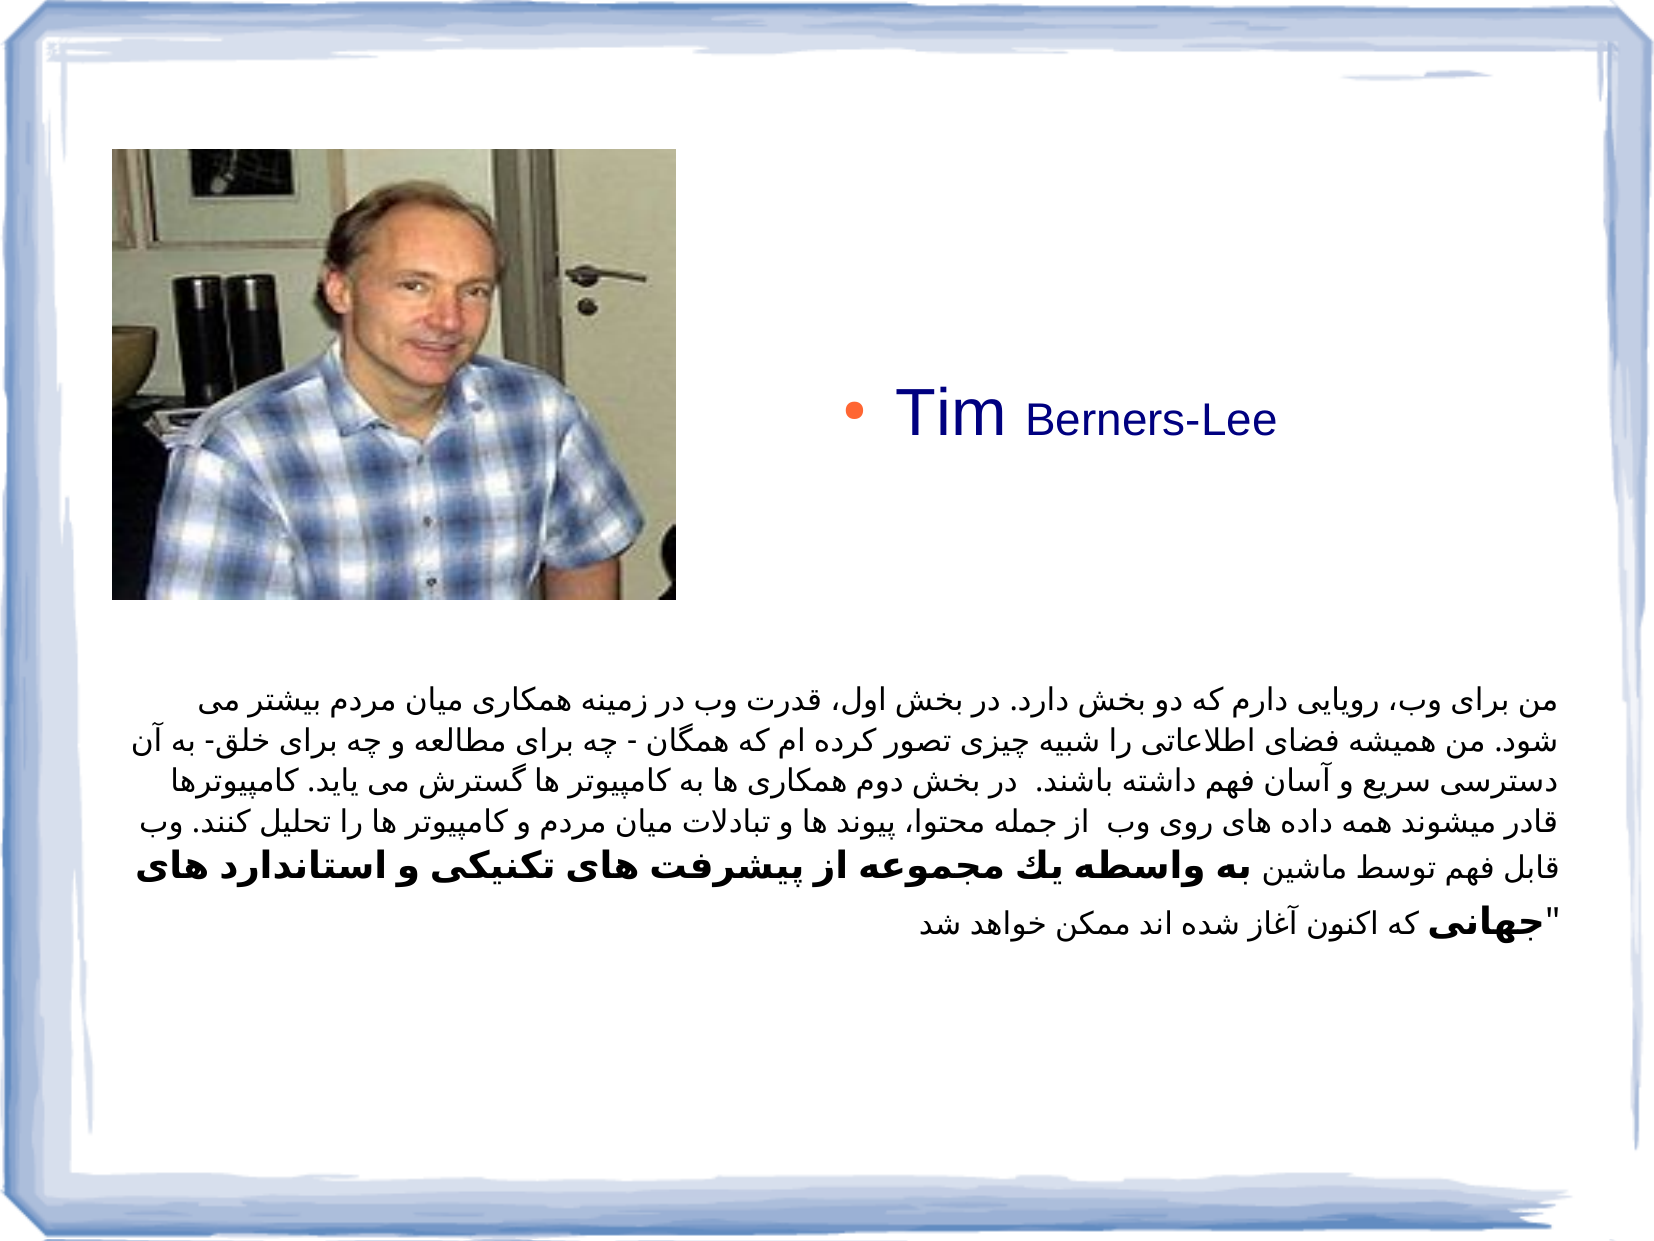

#
Tim Berners-Lee
من برای وب، رويايی دارم كه دو بخش دارد. در بخش اول، قدرت وب در زمينه همكاری ميان مردم بيشتر می شود. من هميشه فضای اطلاعاتی را شبيه چيزی تصور كرده ام كه همگان - چه برای مطالعه و چه برای خلق- به آن دسترسی سريع و آسان فهم داشته باشند.  در بخش دوم همكاری ها به كامپيوتر ها گسترش می يايد. كامپيوترها قادر ميشوند همه داده های روی وب  از جمله محتوا، پيوند ها و تبادلات ميان مردم و كامپيوتر ها را تحليل كنند. وب قابل فهم توسط ماشين به واسطه يك مجموعه از پيشرفت های تكنيكی و استاندارد های جهانی كه اكنون آغاز شده اند ممكن خواهد شد"